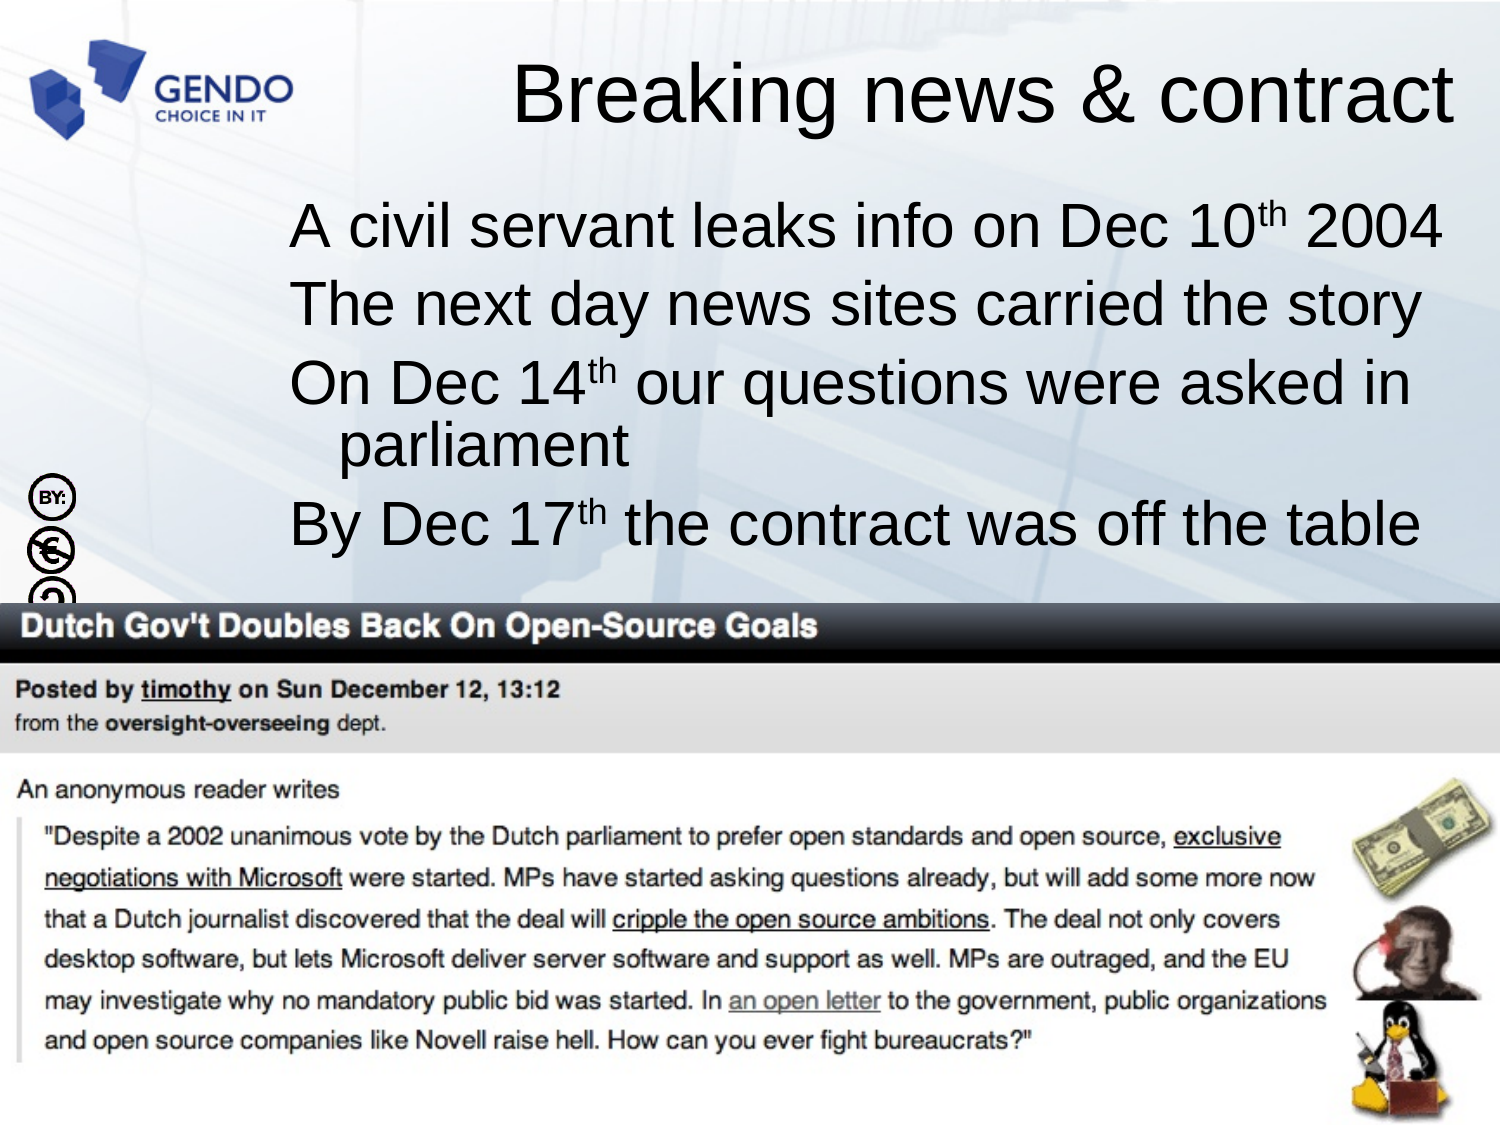

# Breaking news & contract
A civil servant leaks info on Dec 10th 2004
The next day news sites carried the story
On Dec 14th our questions were asked in parliament
By Dec 17th the contract was off the table